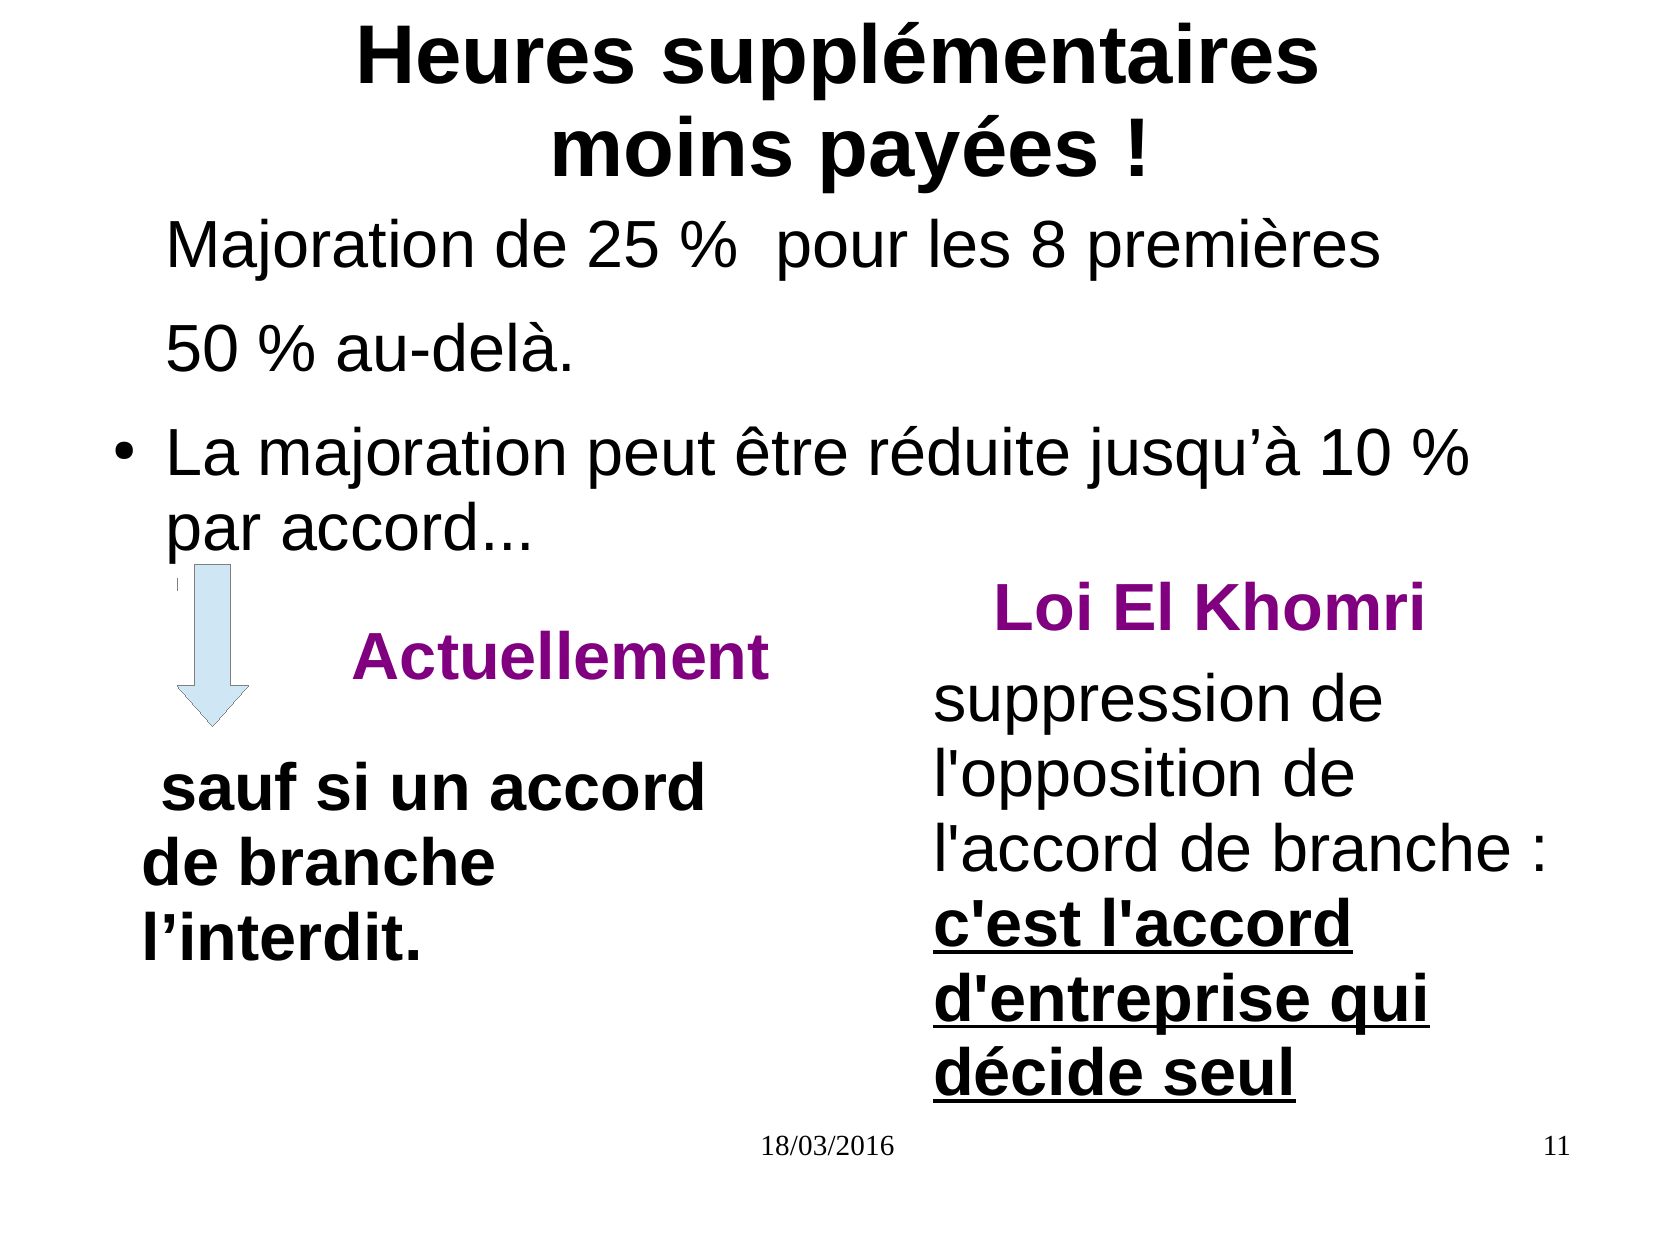

# Heures supplémentaires moins payées !
Majoration de 25 % pour les 8 premières
50 % au-delà.
La majoration peut être réduite jusqu’à 10 % par accord...
Loi El Khomri
Actuellement
suppression de l'opposition de l'accord de branche : c'est l'accord d'entreprise qui décide seul
 sauf si un accord de branche l’interdit.
18/03/2016
11